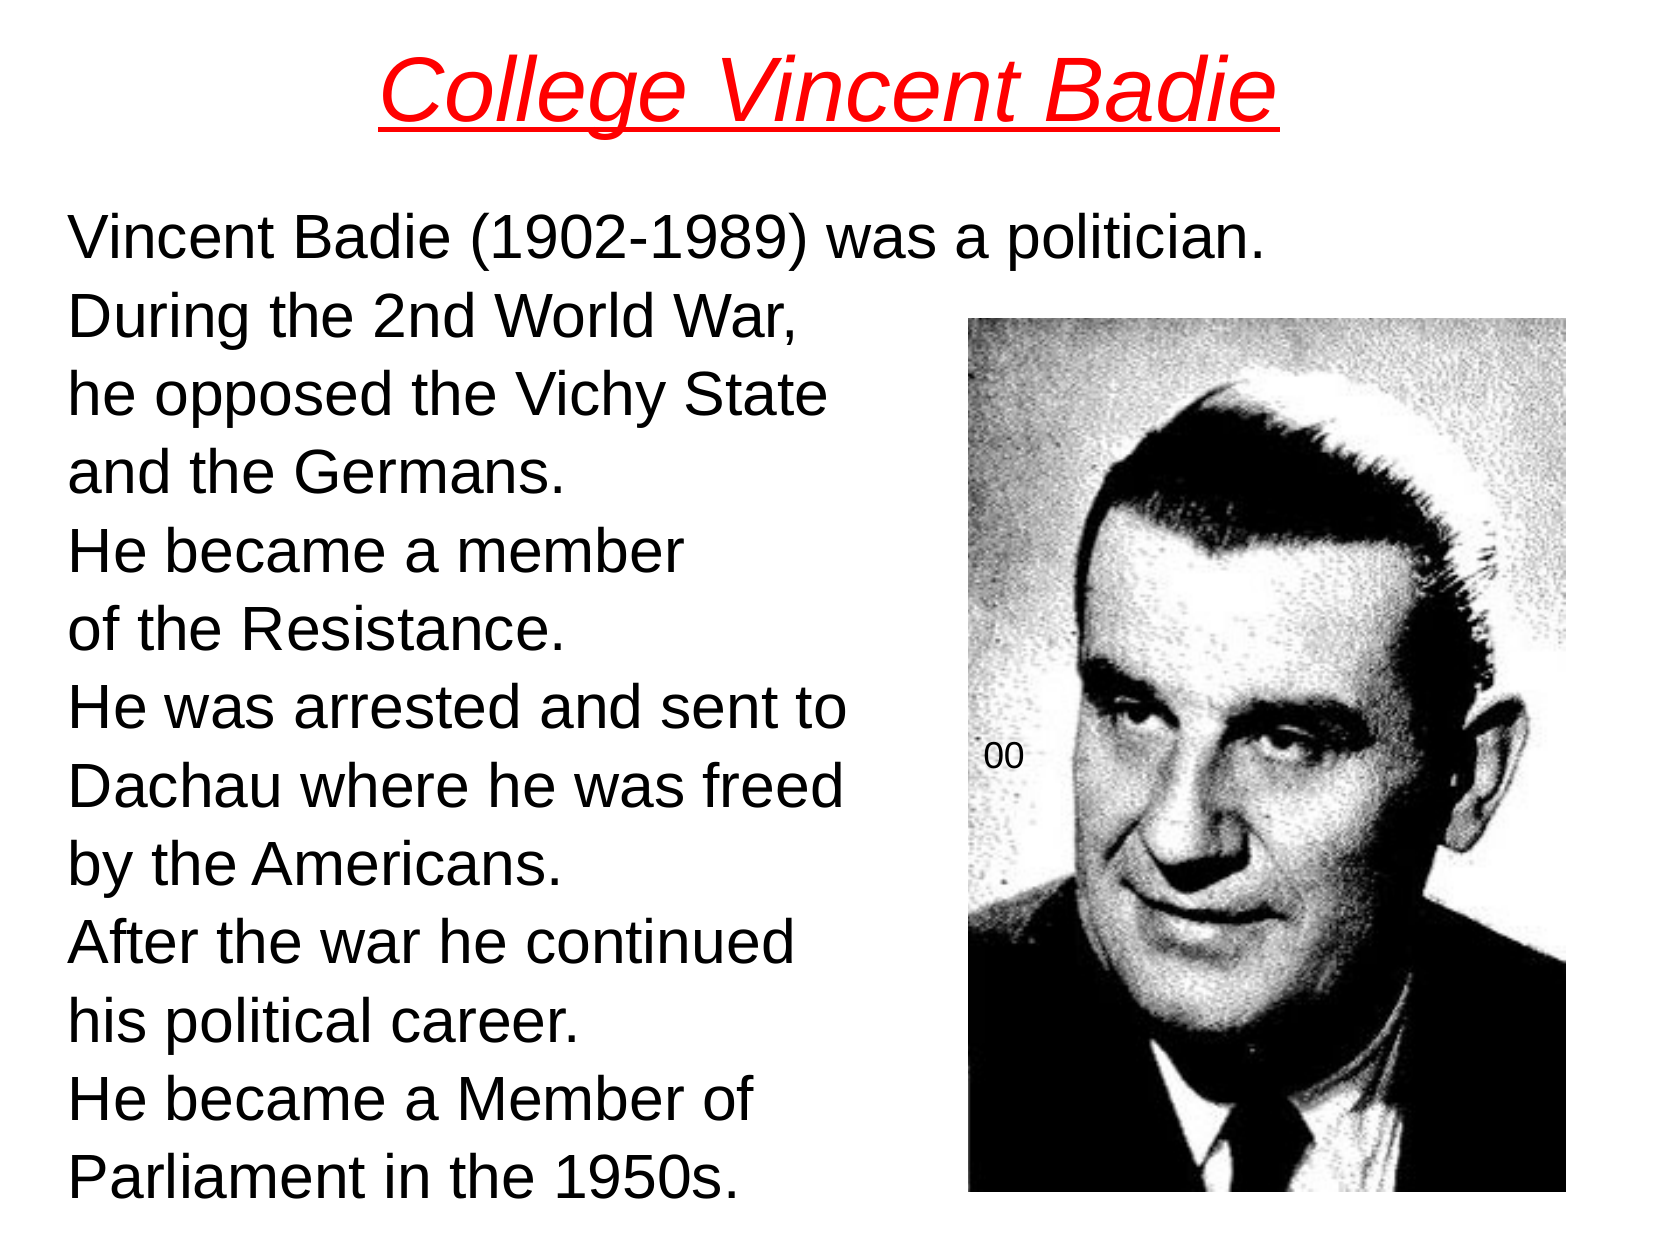

College Vincent Badie
 Vincent Badie (1902-1989) was a politician.
 During the 2nd World War,
 he opposed the Vichy State
 and the Germans.
 He became a member
 of the Resistance.
 He was arrested and sent to
 Dachau where he was freed
 by the Americans.
 After the war he continued
 his political career.
 He became a Member of
 Parliament in the 1950s.
00